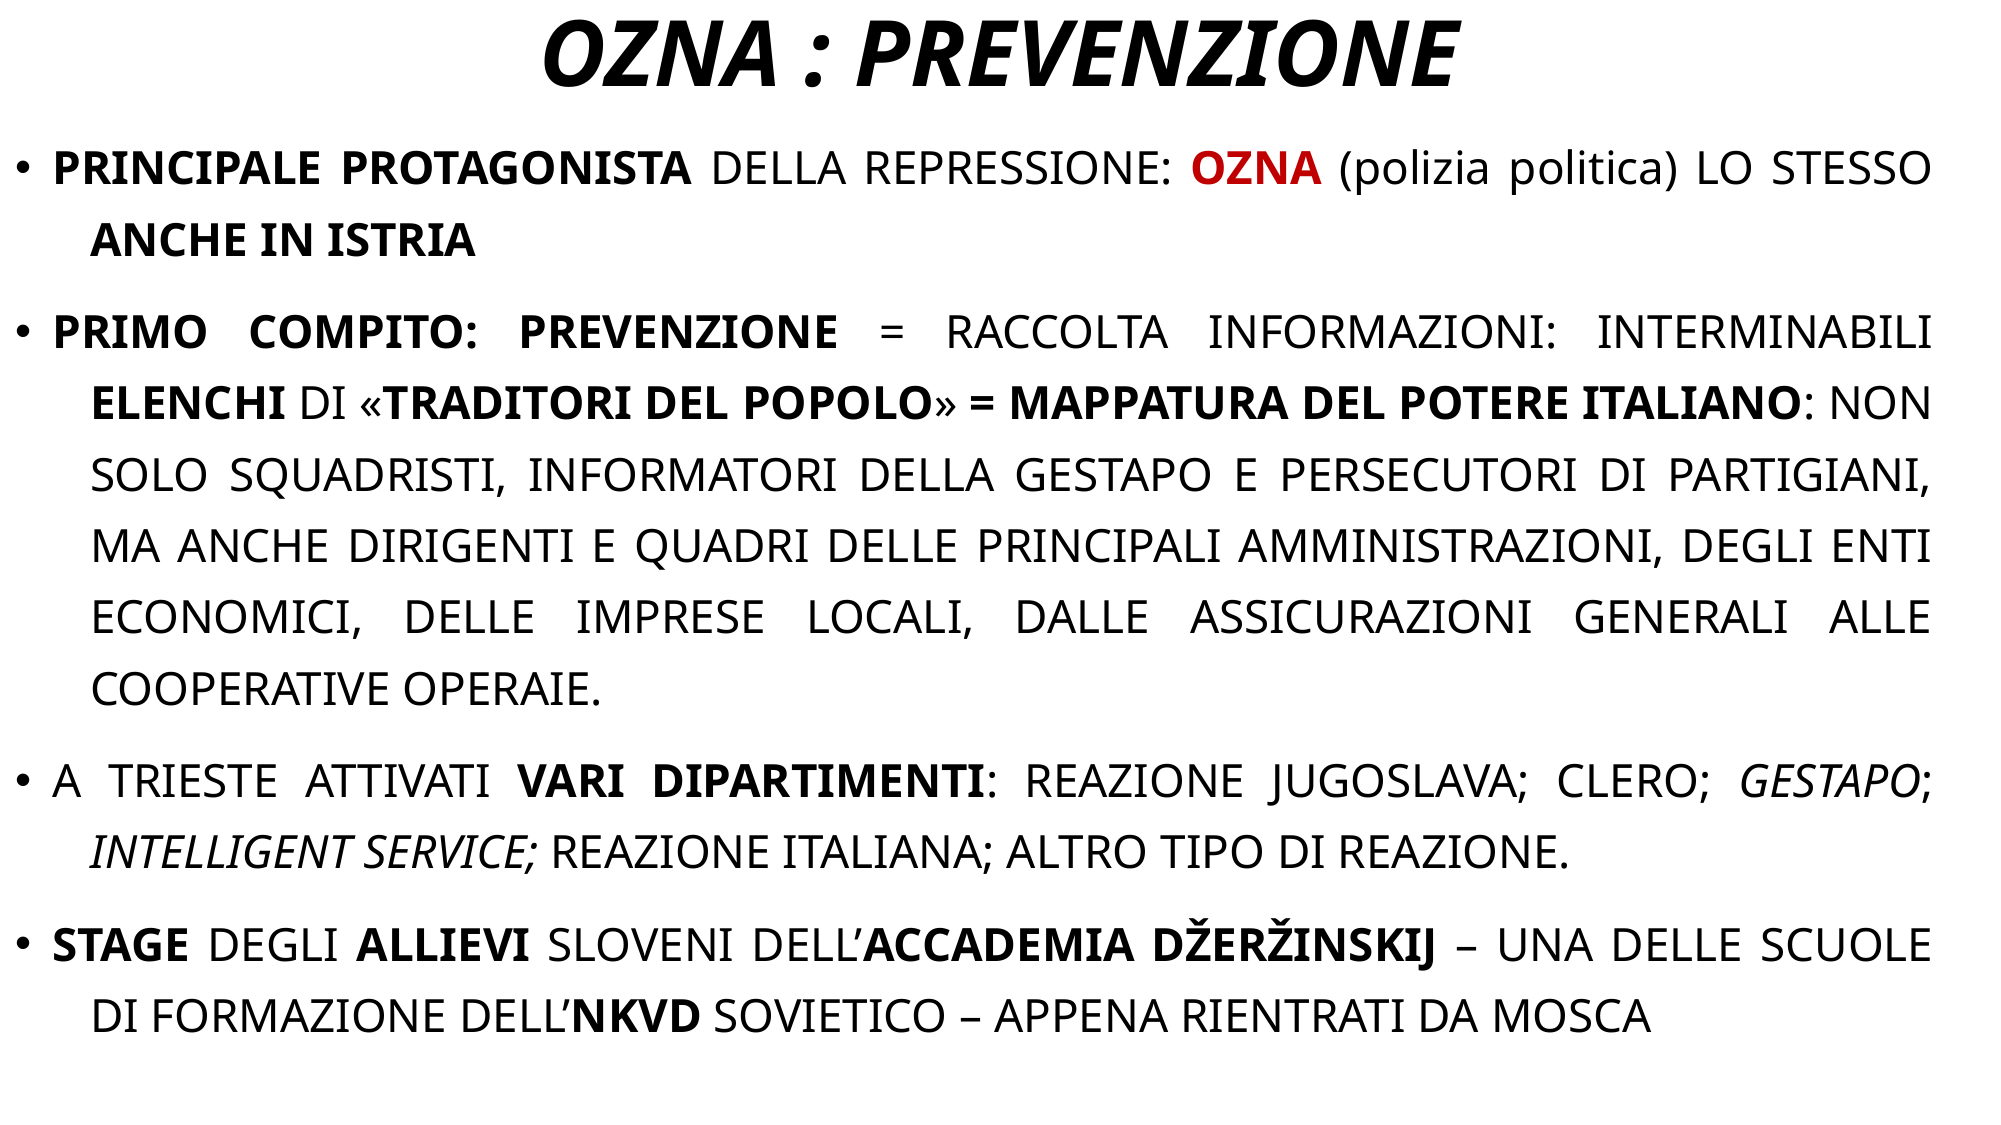

# OZNA : PREVENZIONE
PRINCIPALE PROTAGONISTA DELLA REPRESSIONE: OZNA (polizia politica) LO STESSO ANCHE IN ISTRIA
PRIMO COMPITO: PREVENZIONE = RACCOLTA INFORMAZIONI: INTERMINABILI ELENCHI DI «TRADITORI DEL POPOLO» = MAPPATURA DEL POTERE ITALIANO: NON SOLO SQUADRISTI, INFORMATORI DELLA GESTAPO E PERSECUTORI DI PARTIGIANI, MA ANCHE DIRIGENTI E QUADRI DELLE PRINCIPALI AMMINISTRAZIONI, DEGLI ENTI ECONOMICI, DELLE IMPRESE LOCALI, DALLE ASSICURAZIONI GENERALI ALLE COOPERATIVE OPERAIE.
A TRIESTE ATTIVATI VARI DIPARTIMENTI: REAZIONE JUGOSLAVA; CLERO; GESTAPO; INTELLIGENT SERVICE; REAZIONE ITALIANA; ALTRO TIPO DI REAZIONE.
STAGE DEGLI ALLIEVI SLOVENI DELL’ACCADEMIA DŽERŽINSKIJ – UNA DELLE SCUOLE DI FORMAZIONE DELL’NKVD SOVIETICO – APPENA RIENTRATI DA MOSCA